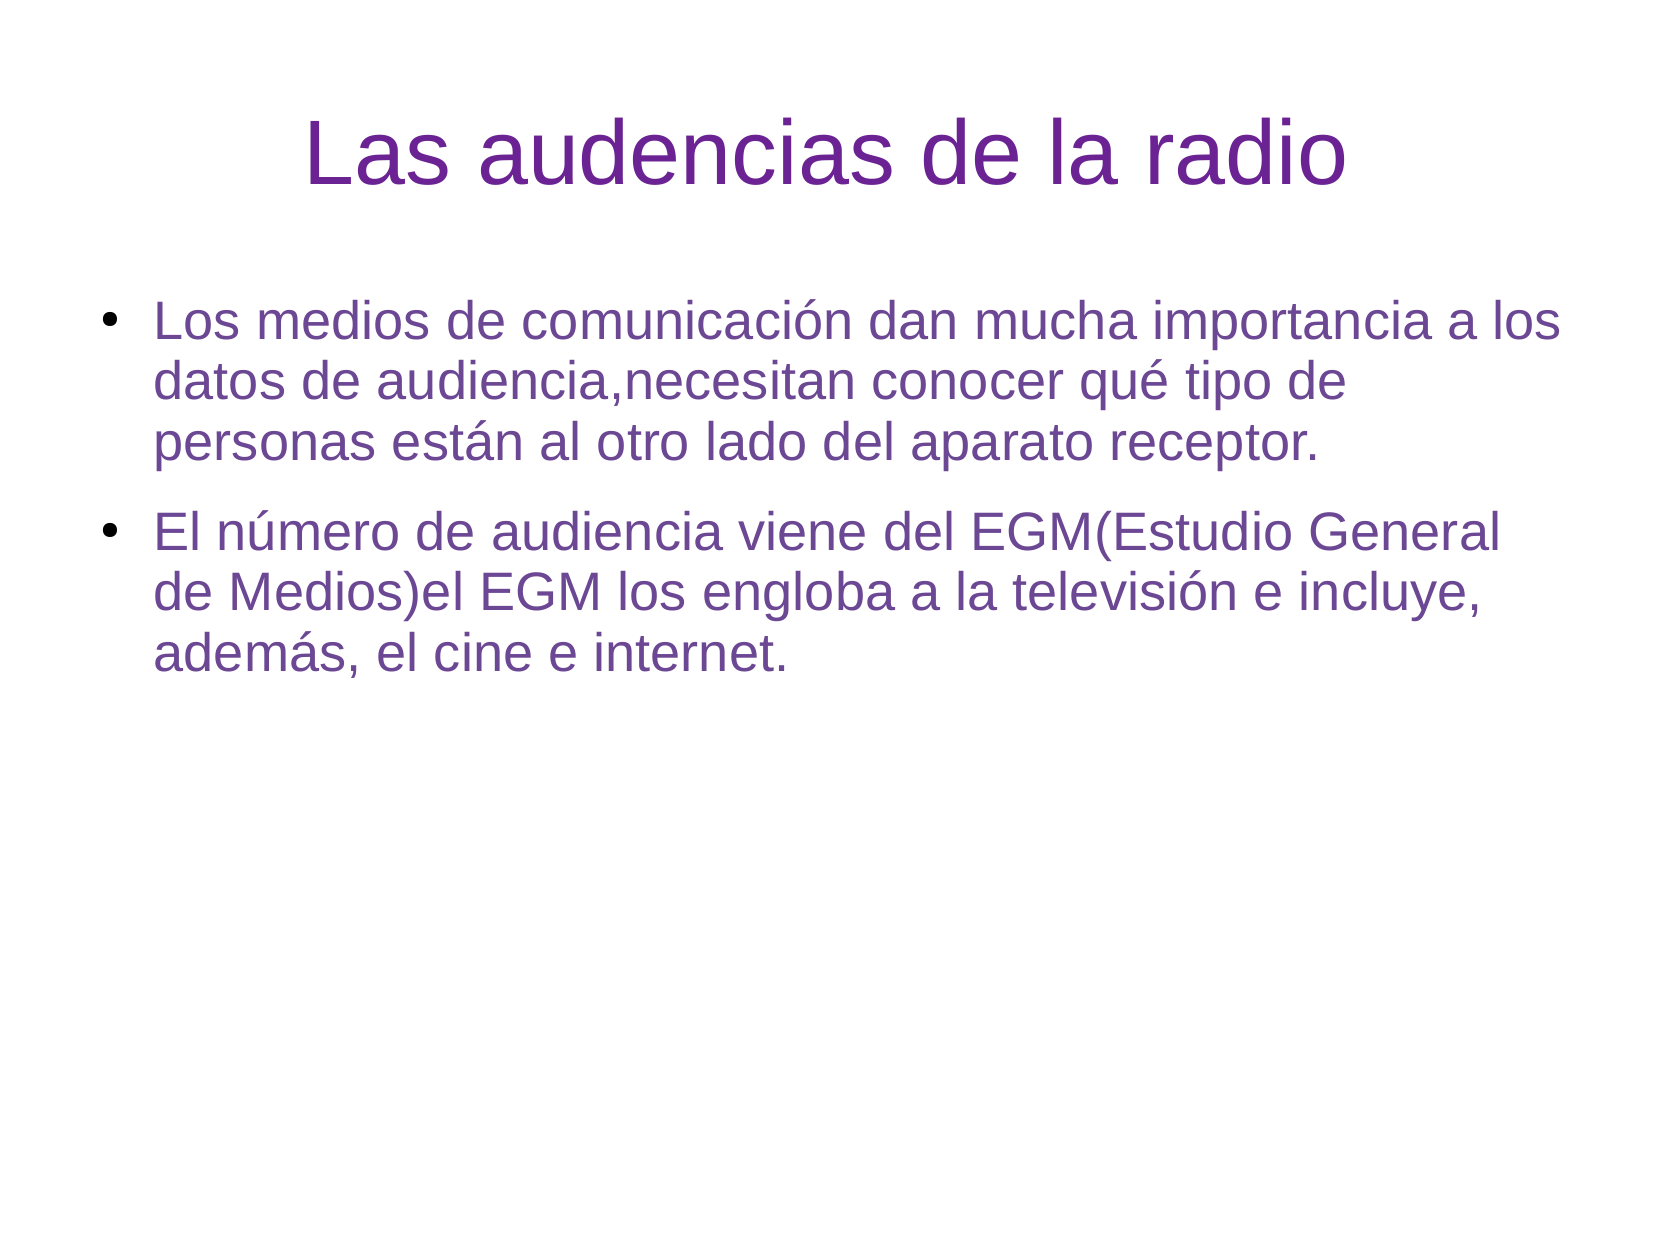

# Las audencias de la radio
Los medios de comunicación dan mucha importancia a los datos de audiencia,necesitan conocer qué tipo de personas están al otro lado del aparato receptor.
El número de audiencia viene del EGM(Estudio General de Medios)el EGM los engloba a la televisión e incluye, además, el cine e internet.